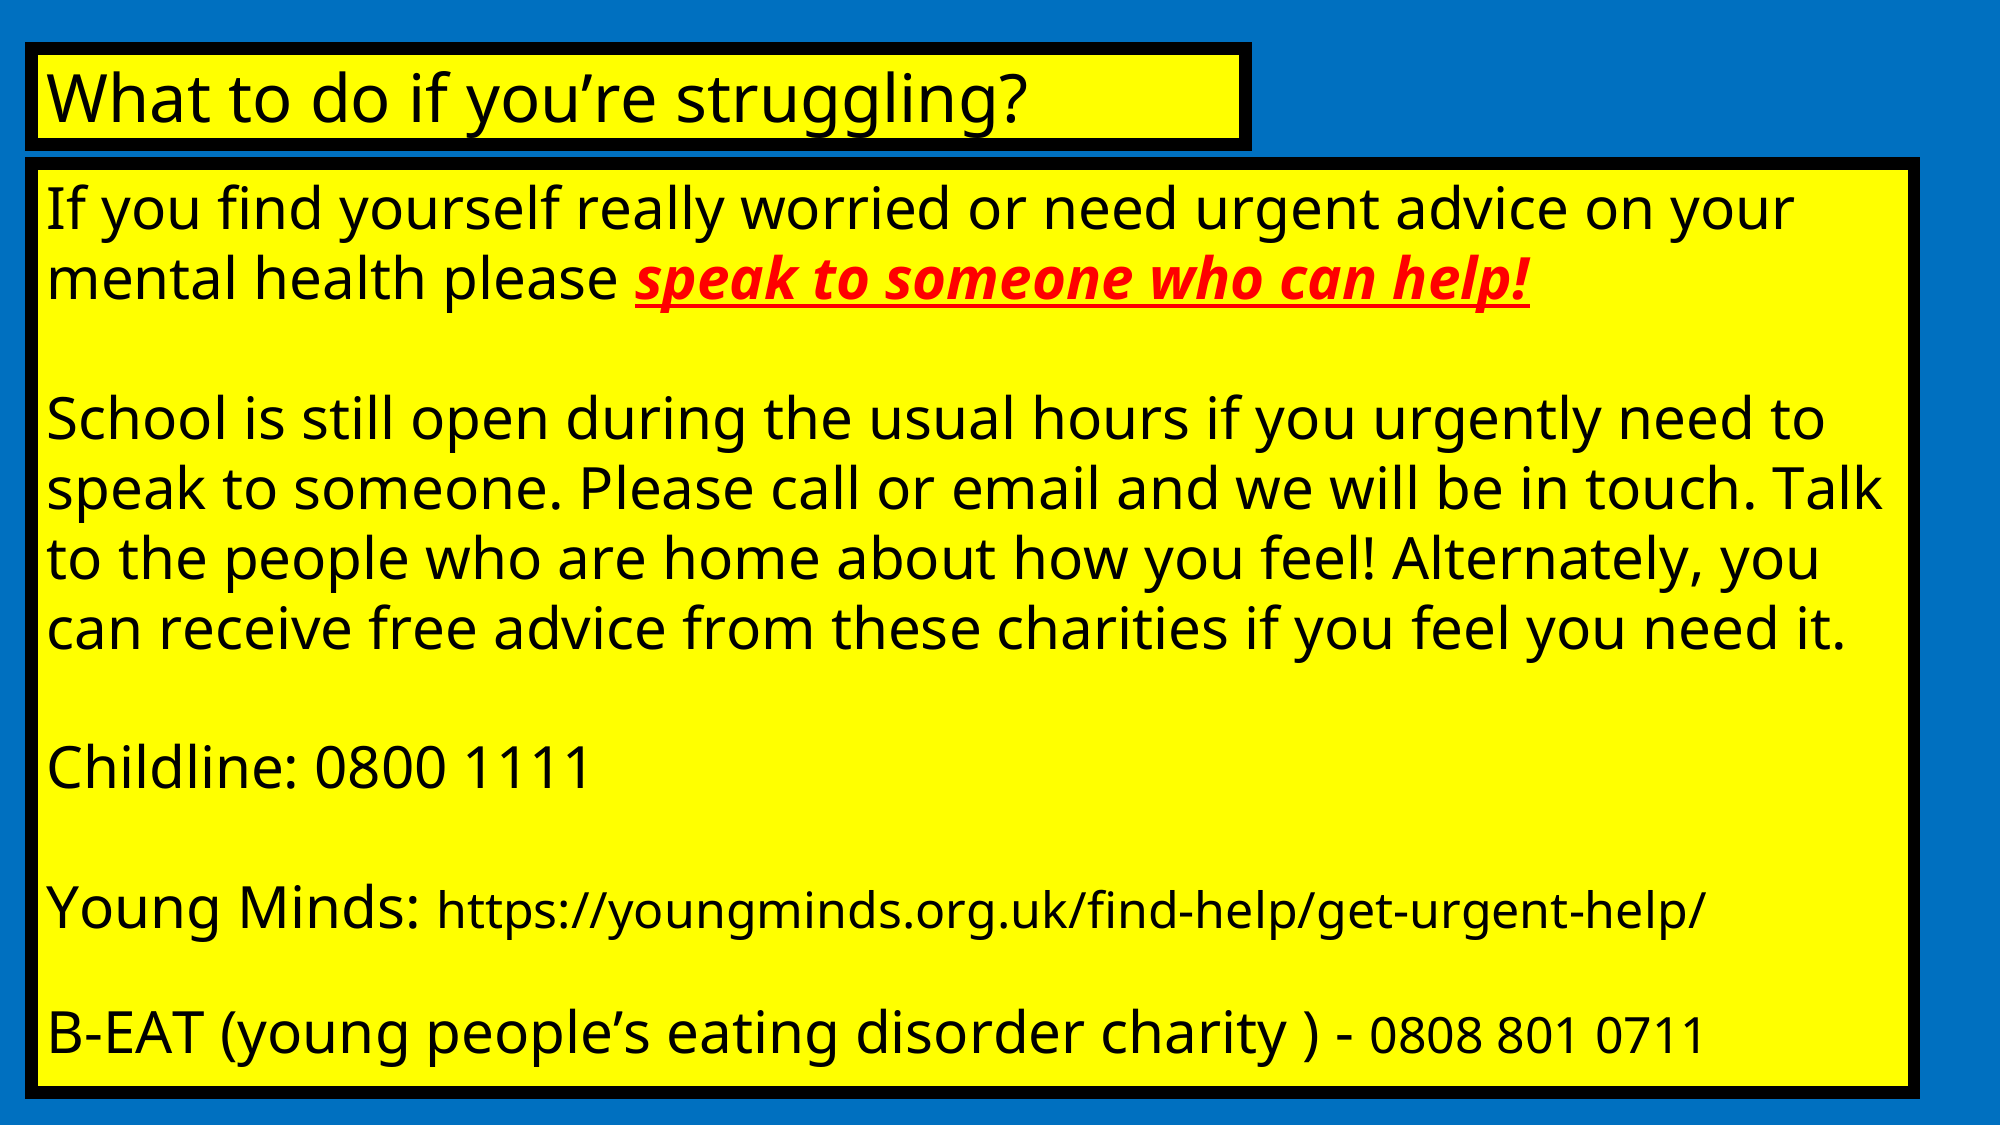

What to do if you’re struggling?
If you find yourself really worried or need urgent advice on your mental health please speak to someone who can help!
School is still open during the usual hours if you urgently need to speak to someone. Please call or email and we will be in touch. Talk to the people who are home about how you feel! Alternately, you can receive free advice from these charities if you feel you need it.
Childline: 0800 1111
Young Minds: https://youngminds.org.uk/find-help/get-urgent-help/
B-EAT (young people’s eating disorder charity ) - 0808 801 0711